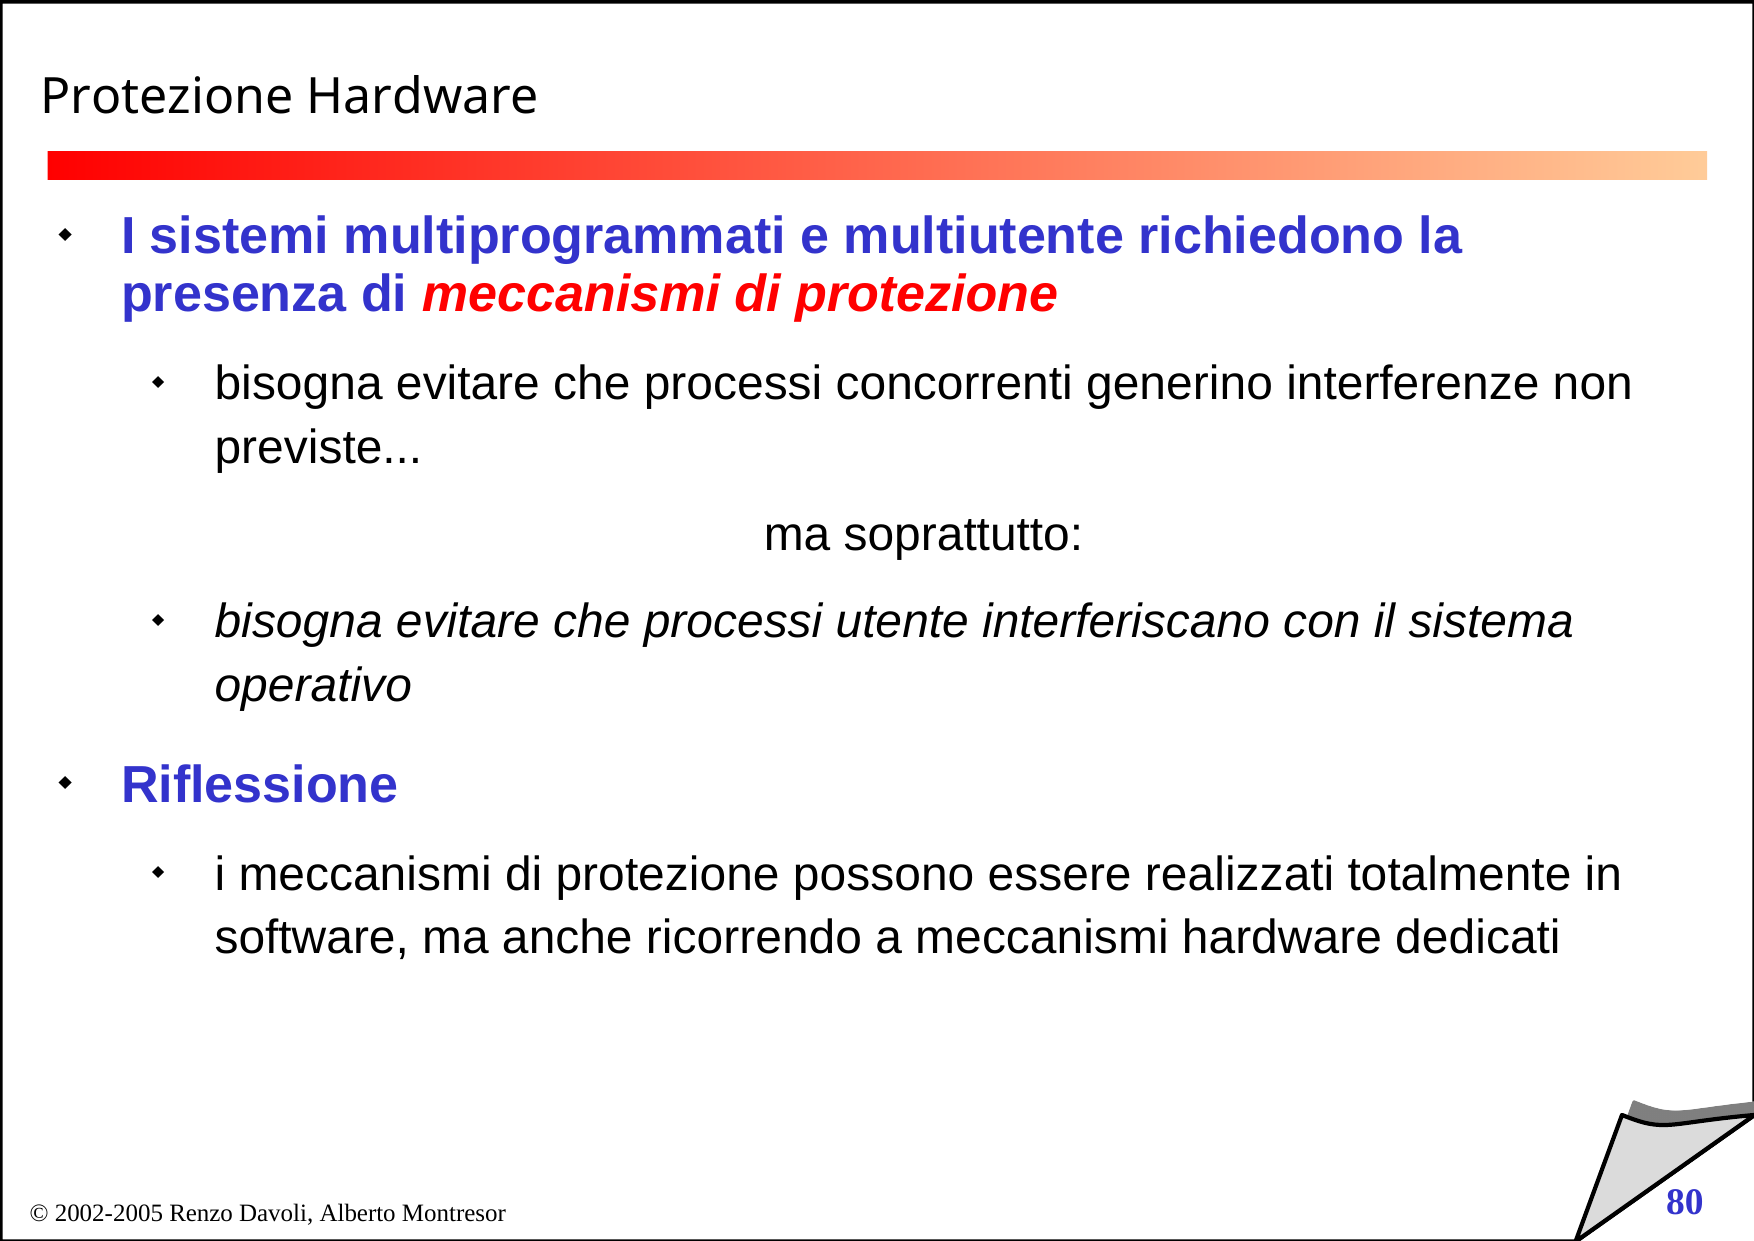

# Protezione Hardware
I sistemi multiprogrammati e multiutente richiedono la presenza di meccanismi di protezione
bisogna evitare che processi concorrenti generino interferenze non previste...
ma soprattutto:
bisogna evitare che processi utente interferiscano con il sistema operativo
Riflessione
i meccanismi di protezione possono essere realizzati totalmente in software, ma anche ricorrendo a meccanismi hardware dedicati